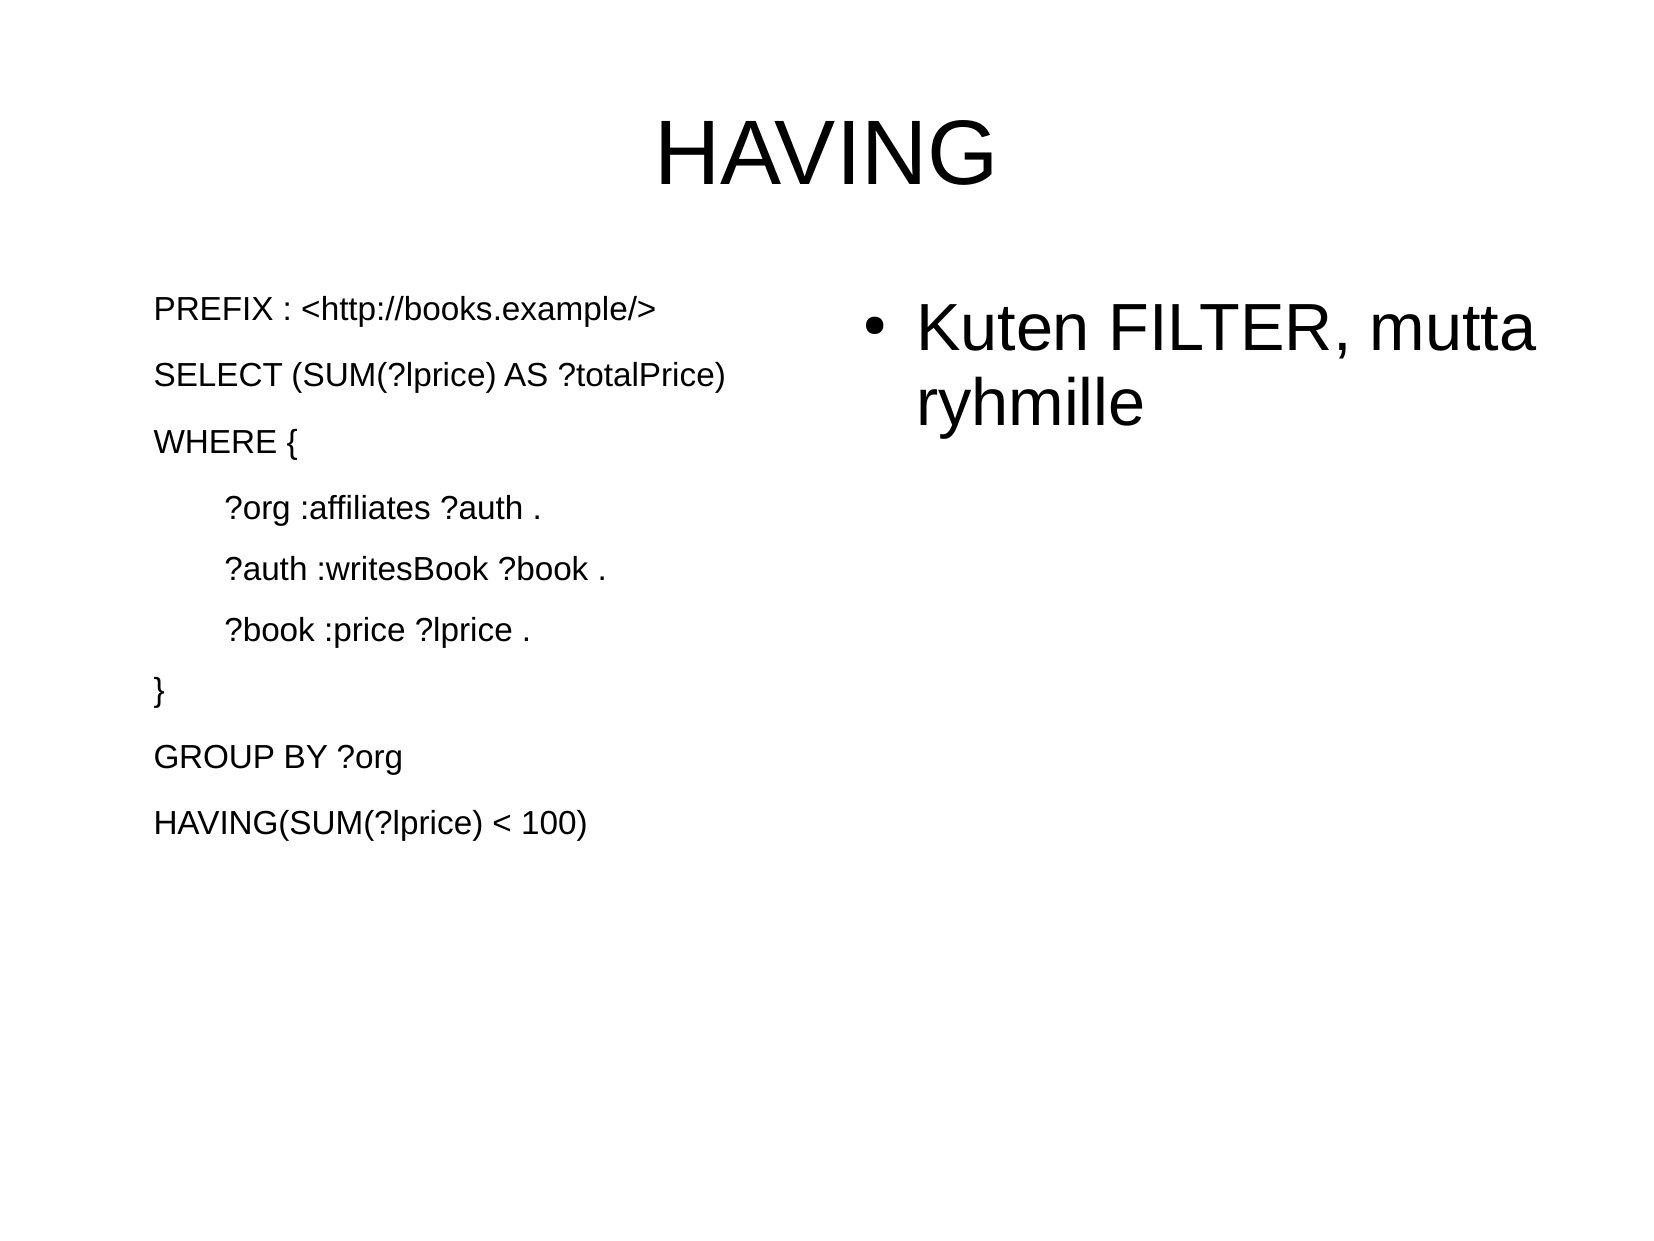

# HAVING
PREFIX : <http://books.example/>
SELECT (SUM(?lprice) AS ?totalPrice)
WHERE {
?org :affiliates ?auth .
?auth :writesBook ?book .
?book :price ?lprice .
}
GROUP BY ?org
HAVING(SUM(?lprice) < 100)
Kuten FILTER, mutta ryhmille